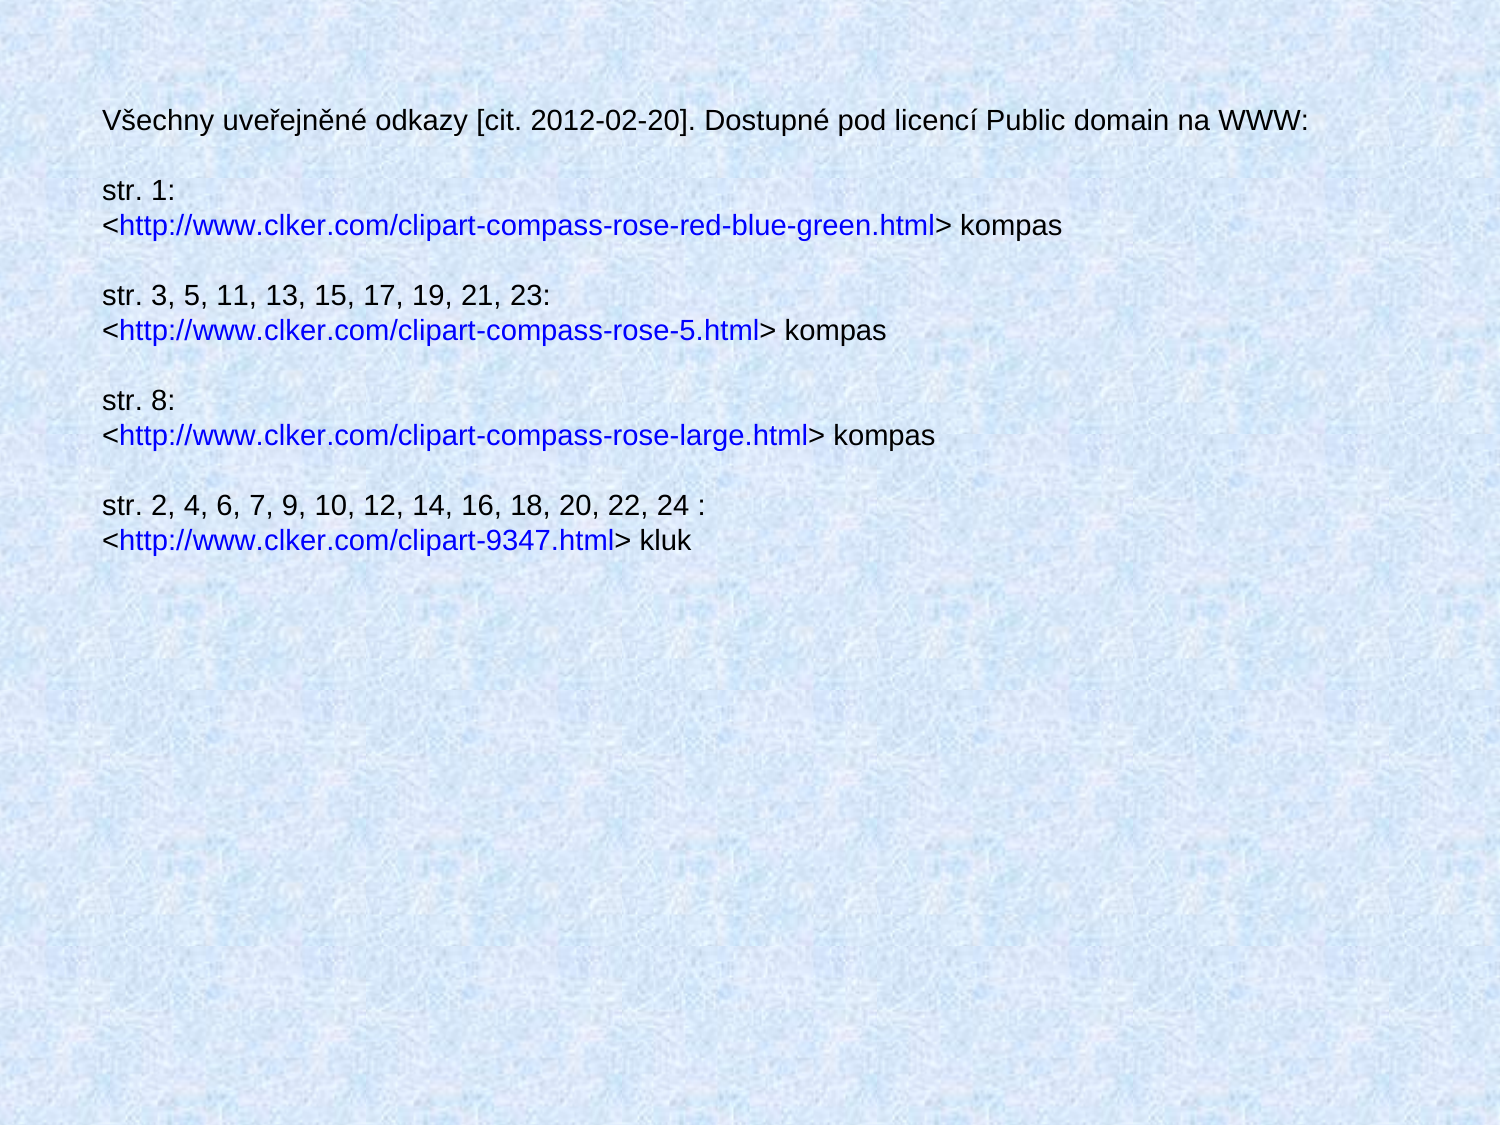

Všechny uveřejněné odkazy [cit. 2012-02-20]. Dostupné pod licencí Public domain na WWW:
str. 1:
<http://www.clker.com/clipart-compass-rose-red-blue-green.html> kompas
str. 3, 5, 11, 13, 15, 17, 19, 21, 23:
<http://www.clker.com/clipart-compass-rose-5.html> kompas
str. 8:
<http://www.clker.com/clipart-compass-rose-large.html> kompas
str. 2, 4, 6, 7, 9, 10, 12, 14, 16, 18, 20, 22, 24 :
<http://www.clker.com/clipart-9347.html> kluk